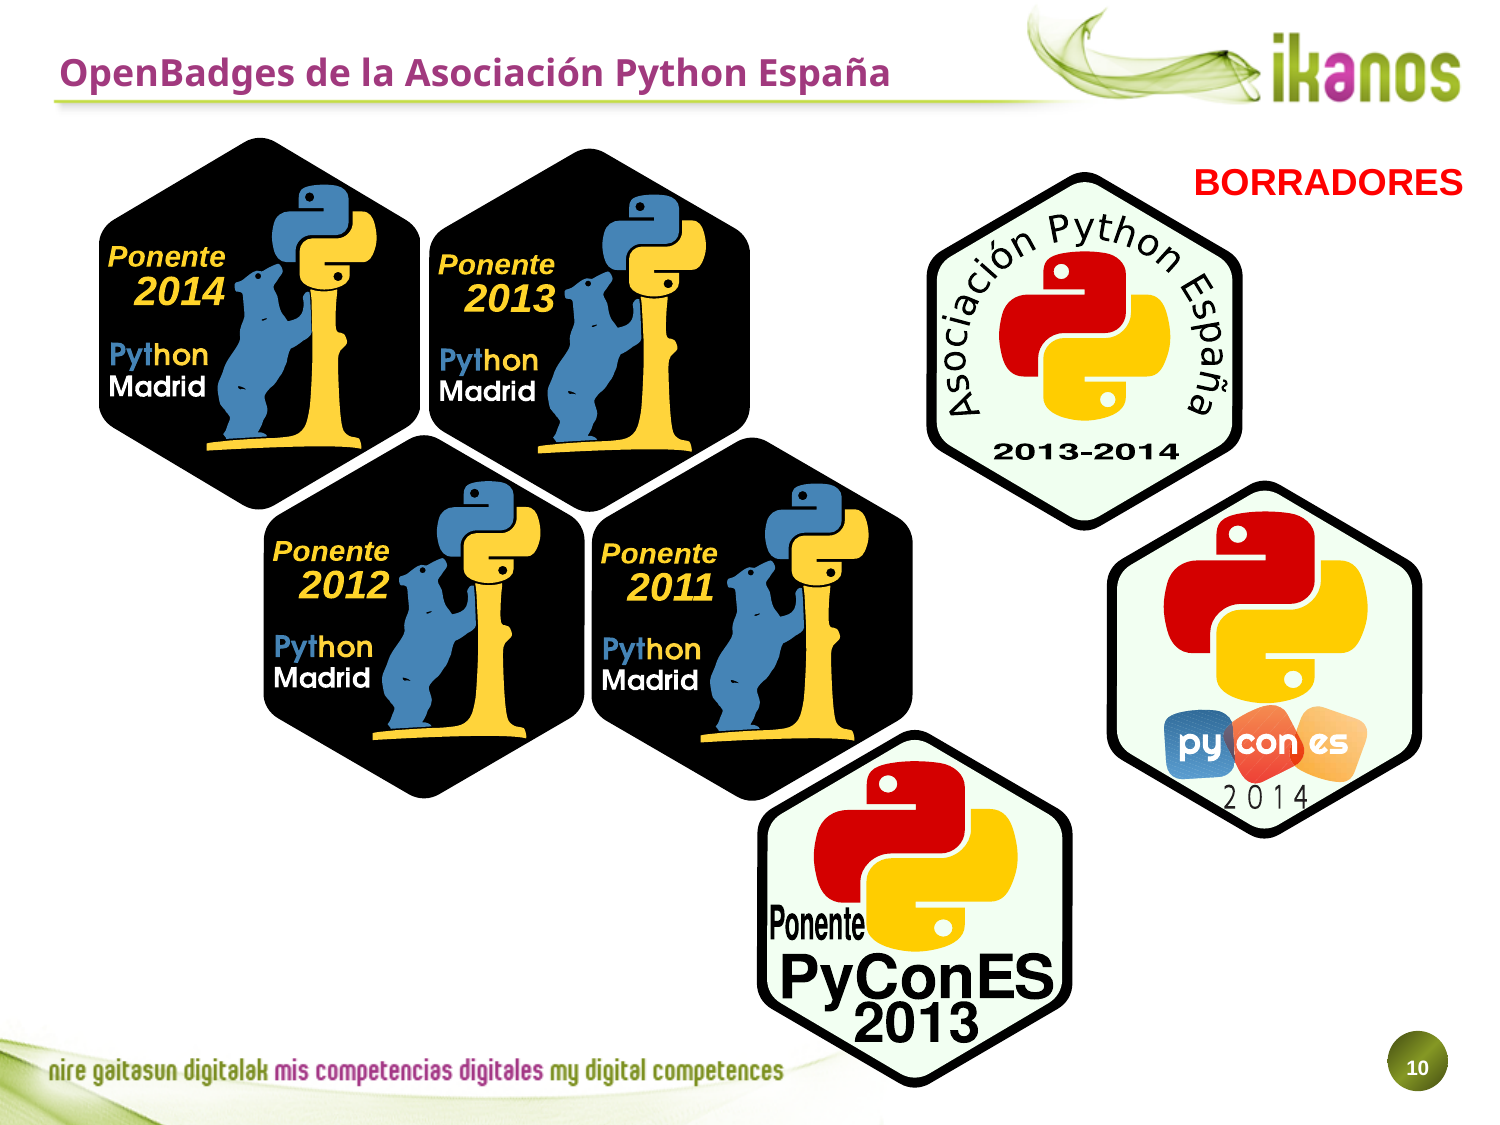

OpenBadges de la Asociación Python España
BORRADORES